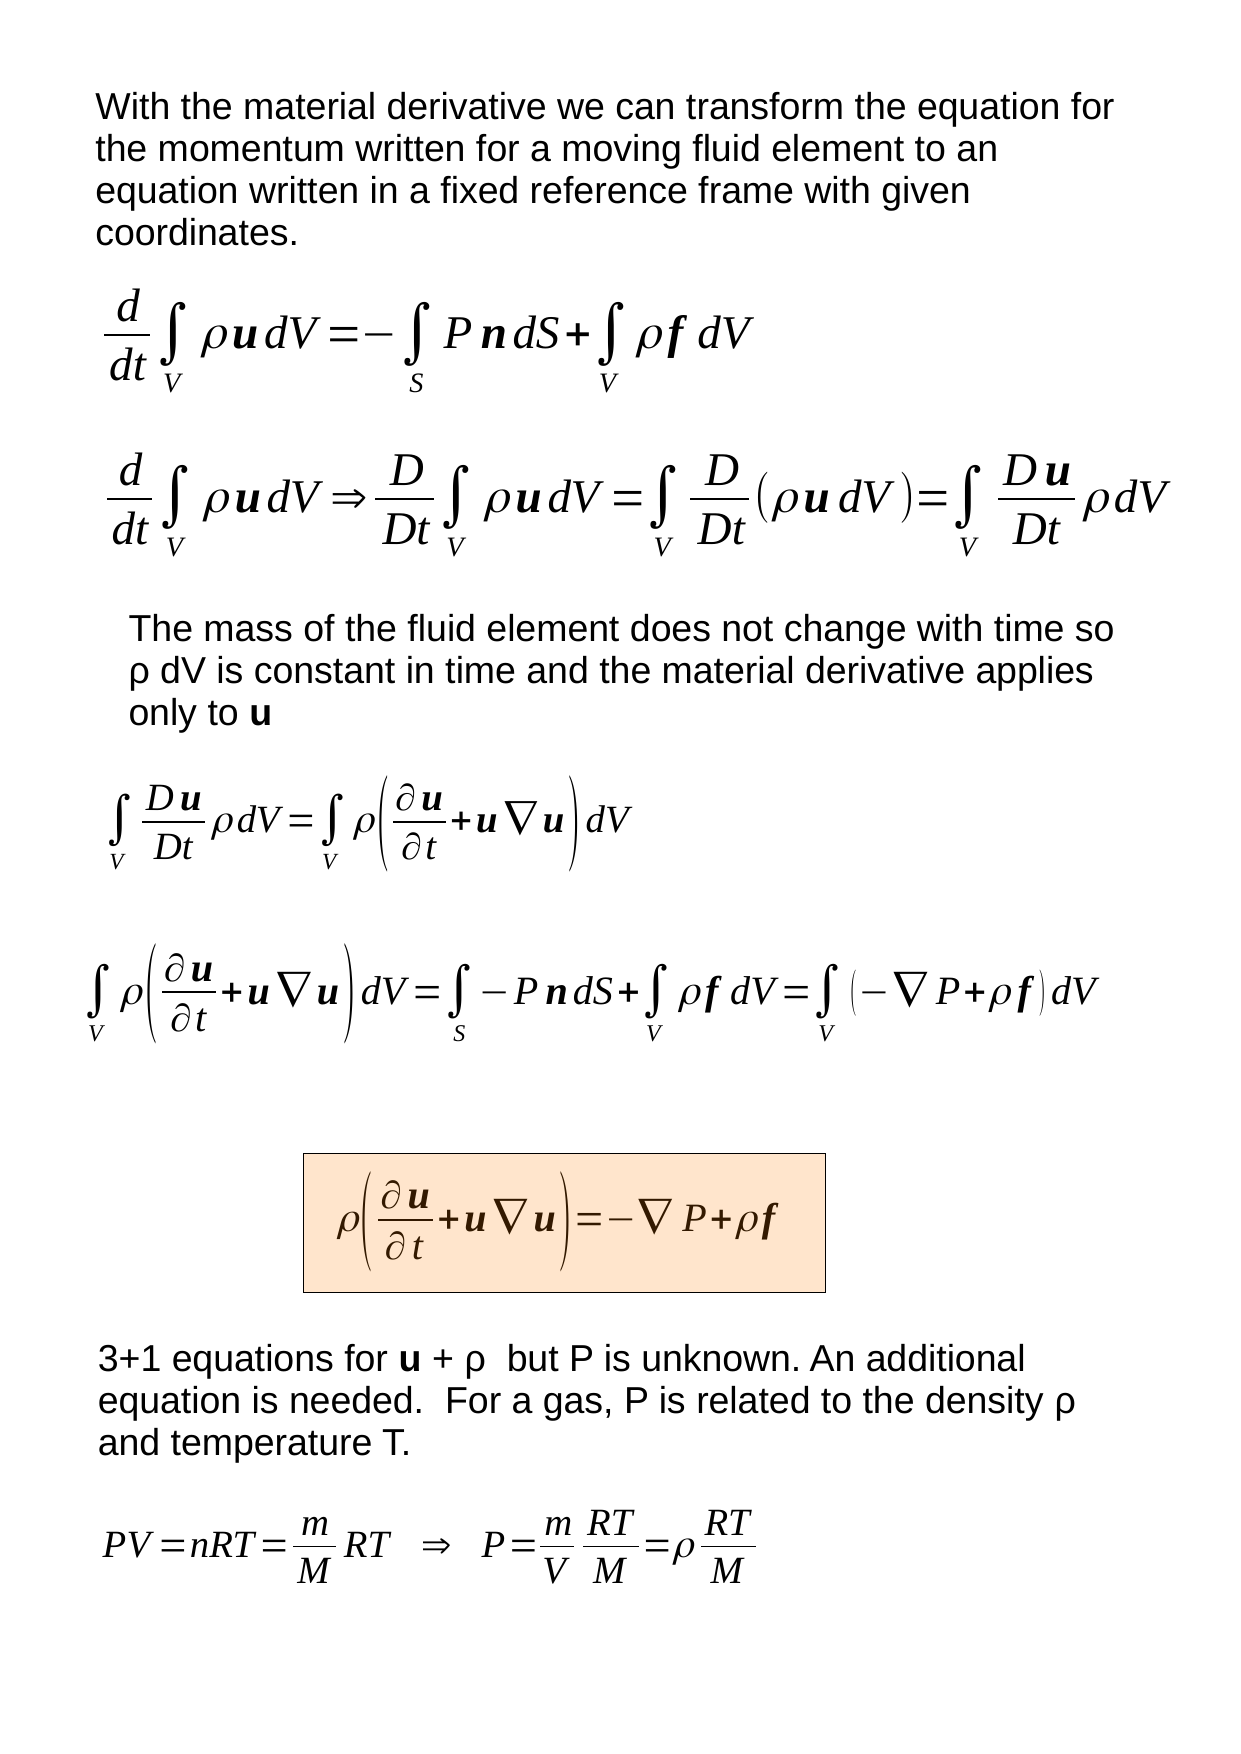

With the material derivative we can transform the equation for the momentum written for a moving fluid element to an equation written in a fixed reference frame with given coordinates.
The mass of the fluid element does not change with time so ρ dV is constant in time and the material derivative applies only to u
3+1 equations for u + ρ but P is unknown. An additional equation is needed. For a gas, P is related to the density ρ and temperature T.